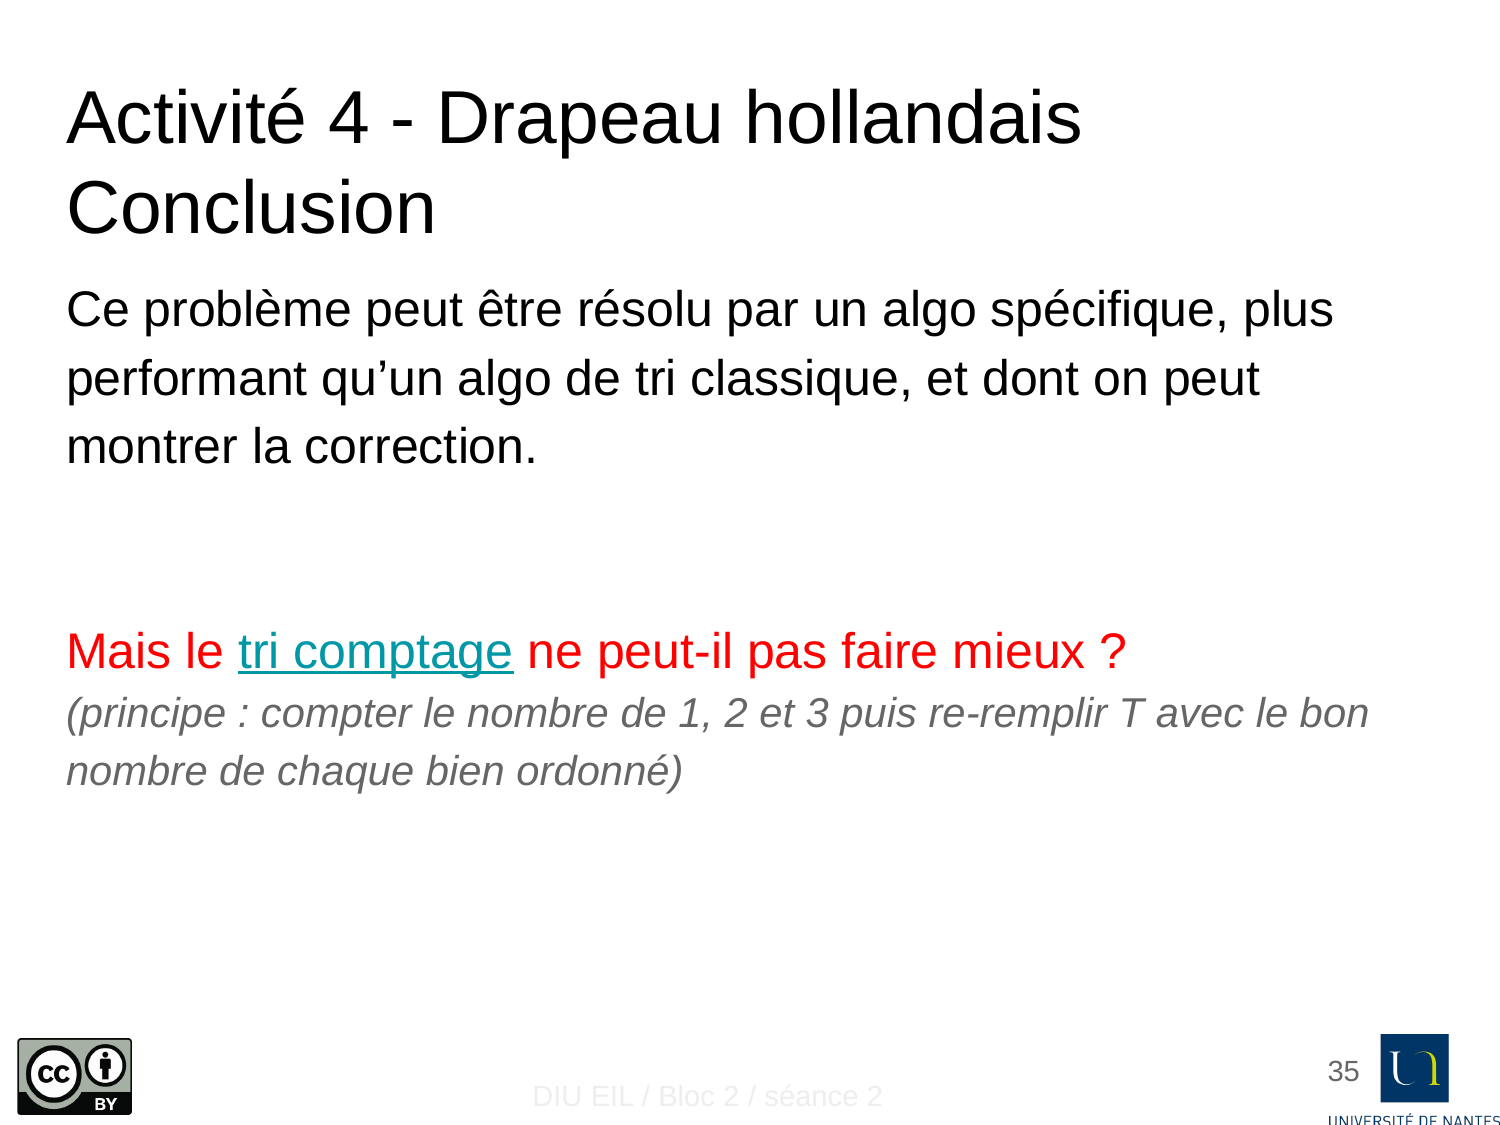

# Activité 4 - Drapeau hollandais Conclusion
Ce problème peut être résolu par un algo spécifique, plus performant qu’un algo de tri classique, et dont on peut montrer la correction.
Mais le tri comptage ne peut-il pas faire mieux ?
(principe : compter le nombre de 1, 2 et 3 puis re-remplir T avec le bon nombre de chaque bien ordonné)